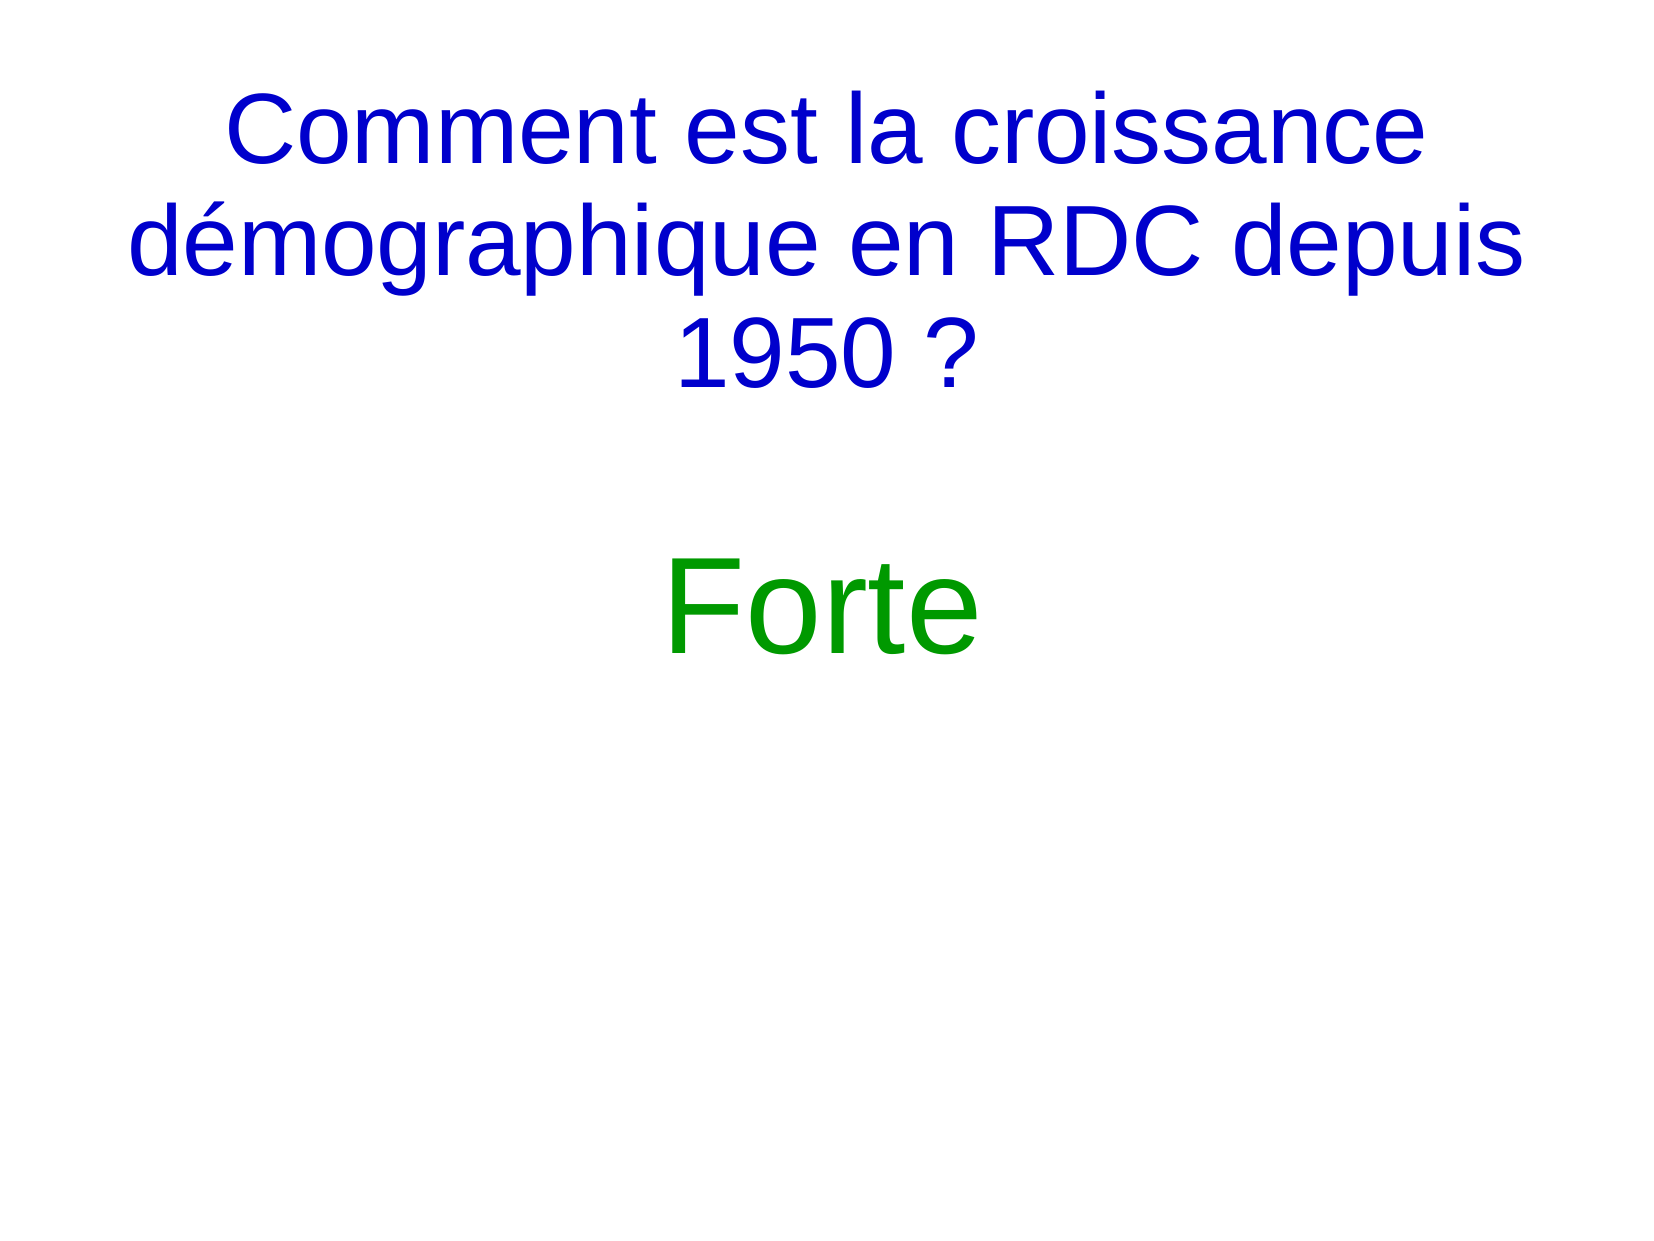

# Comment est la croissance démographique en RDC depuis 1950 ?
Forte